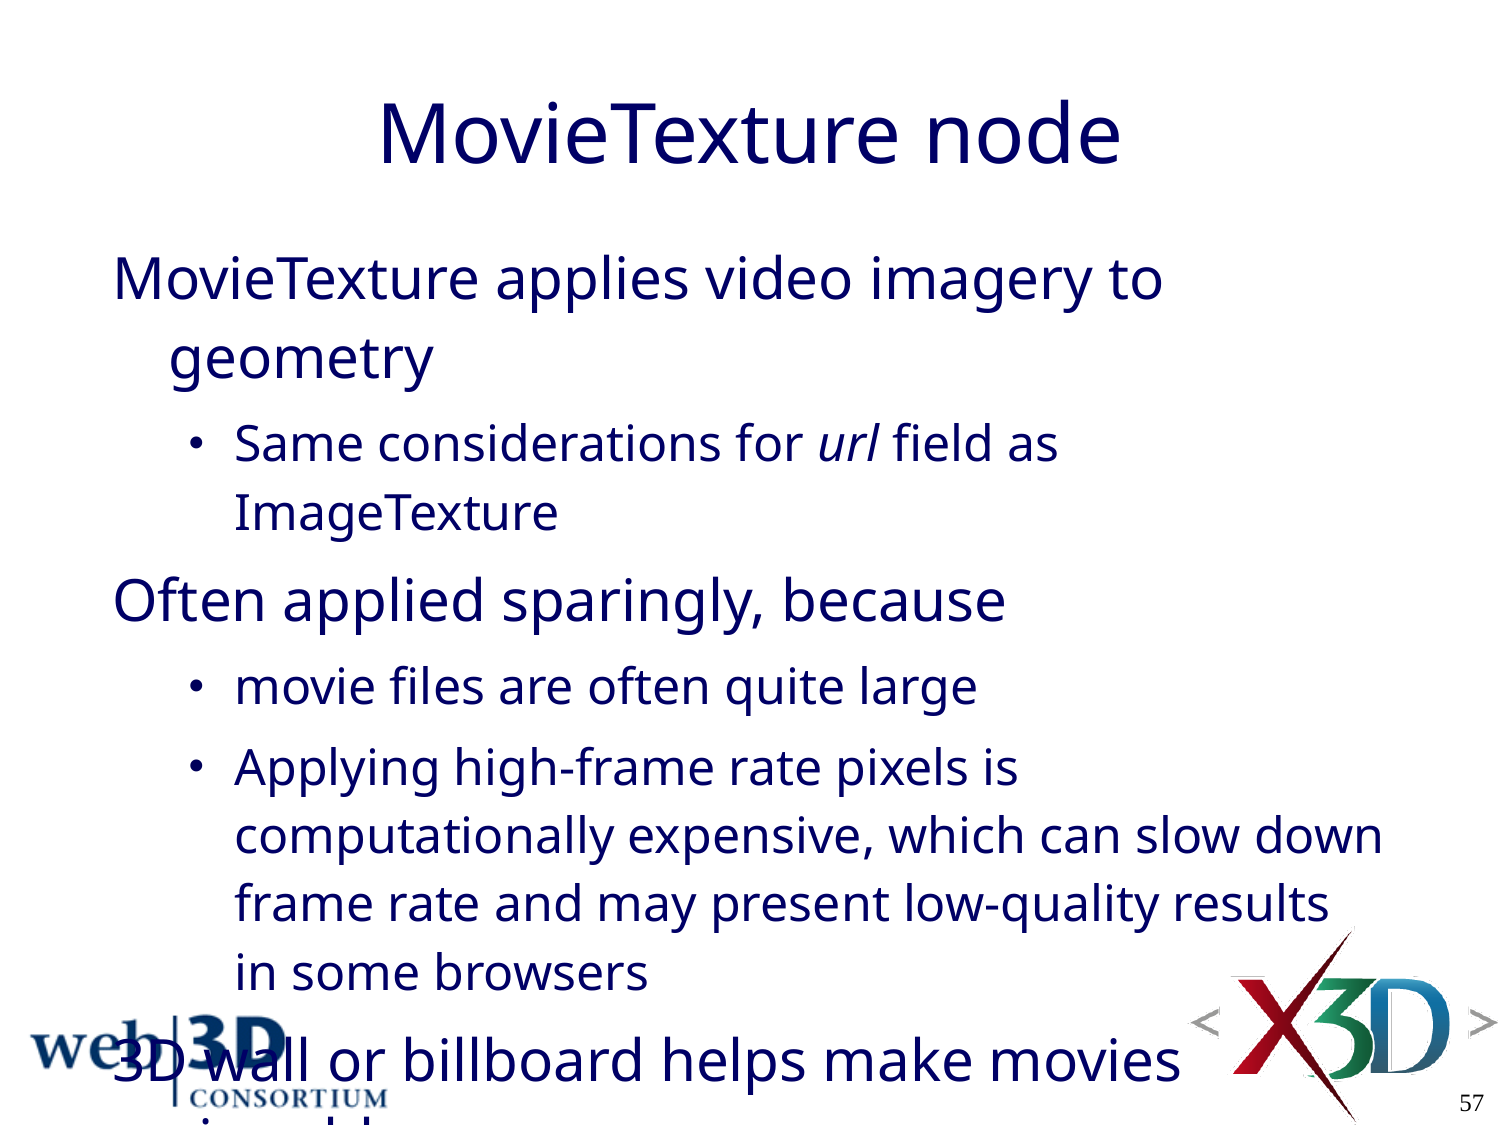

# MovieTexture node
MovieTexture applies video imagery to geometry
Same considerations for url field as ImageTexture
Often applied sparingly, because
movie files are often quite large
Applying high-frame rate pixels is computationally expensive, which can slow down frame rate and may present low-quality results in some browsers
3D wall or billboard helps make movies viewable
Important to provide a clear Viewpoint to see it
Authors might prefer for movie to instead play within Web browser outside X3D scene